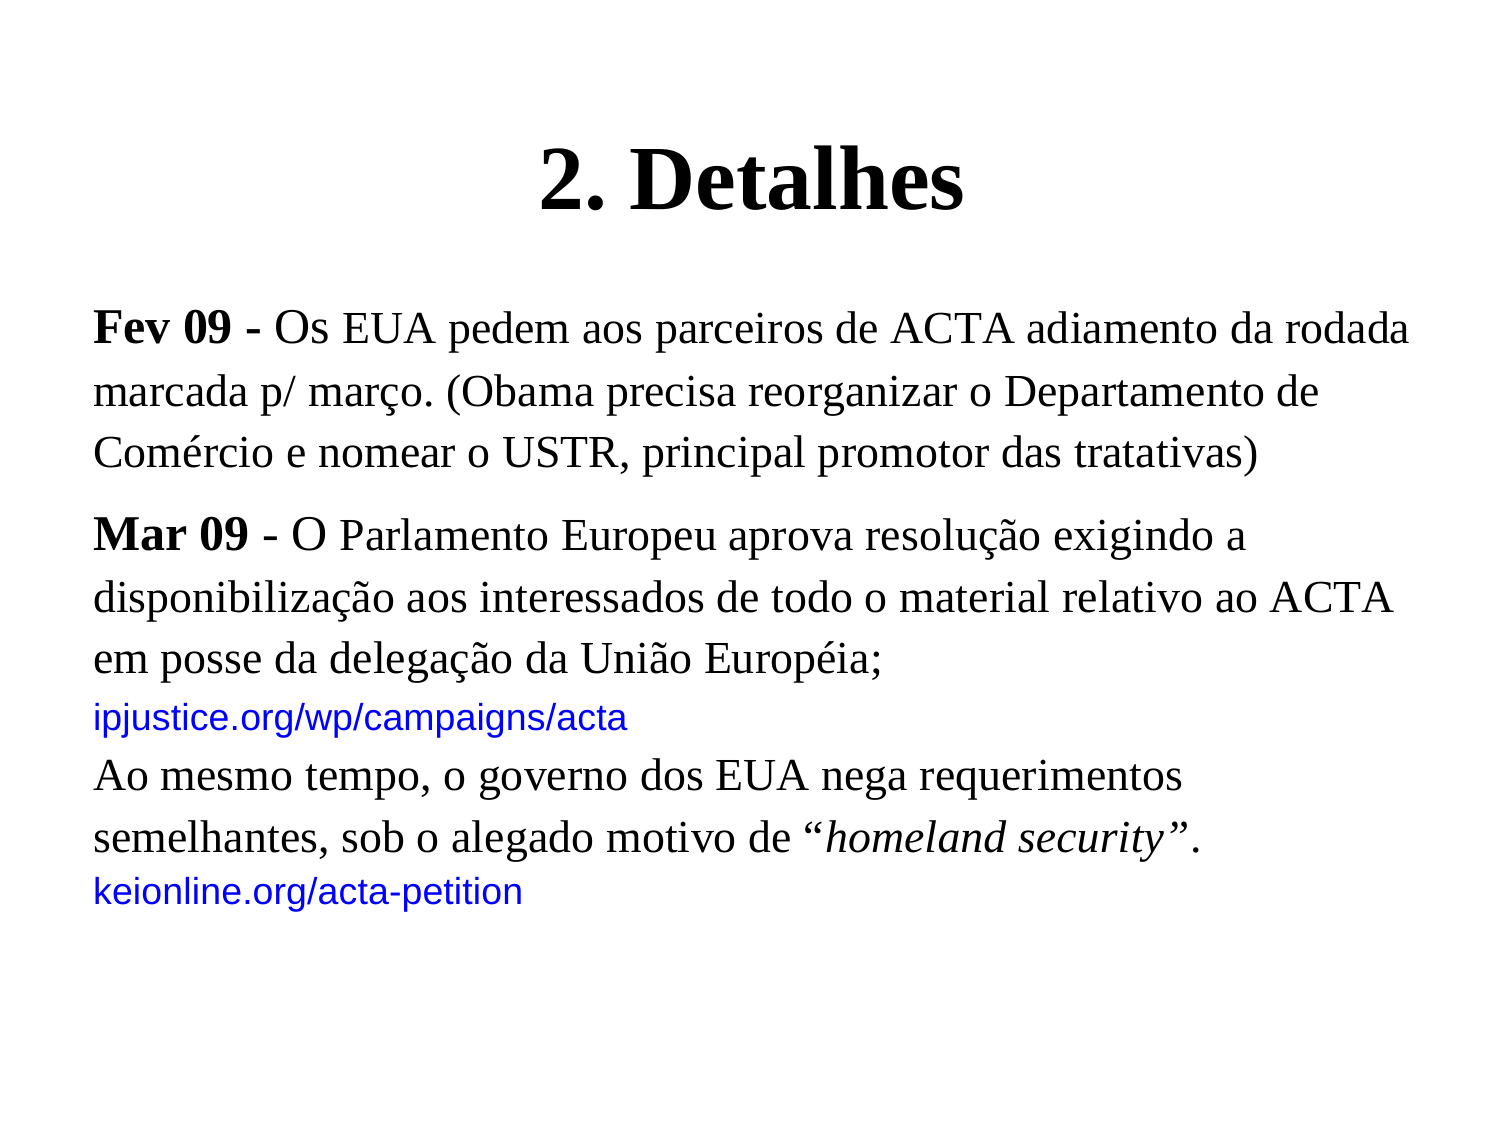

# 2. Detalhes
Fev 09 - Os EUA pedem aos parceiros de ACTA adiamento da rodada marcada p/ março. (Obama precisa reorganizar o Departamento de Comércio e nomear o USTR, principal promotor das tratativas)
Mar 09 - O Parlamento Europeu aprova resolução exigindo a disponibilização aos interessados de todo o material relativo ao ACTA em posse da delegação da União Européia;
ipjustice.org/wp/campaigns/acta
Ao mesmo tempo, o governo dos EUA nega requerimentos semelhantes, sob o alegado motivo de “homeland security”. keionline.org/acta-petition